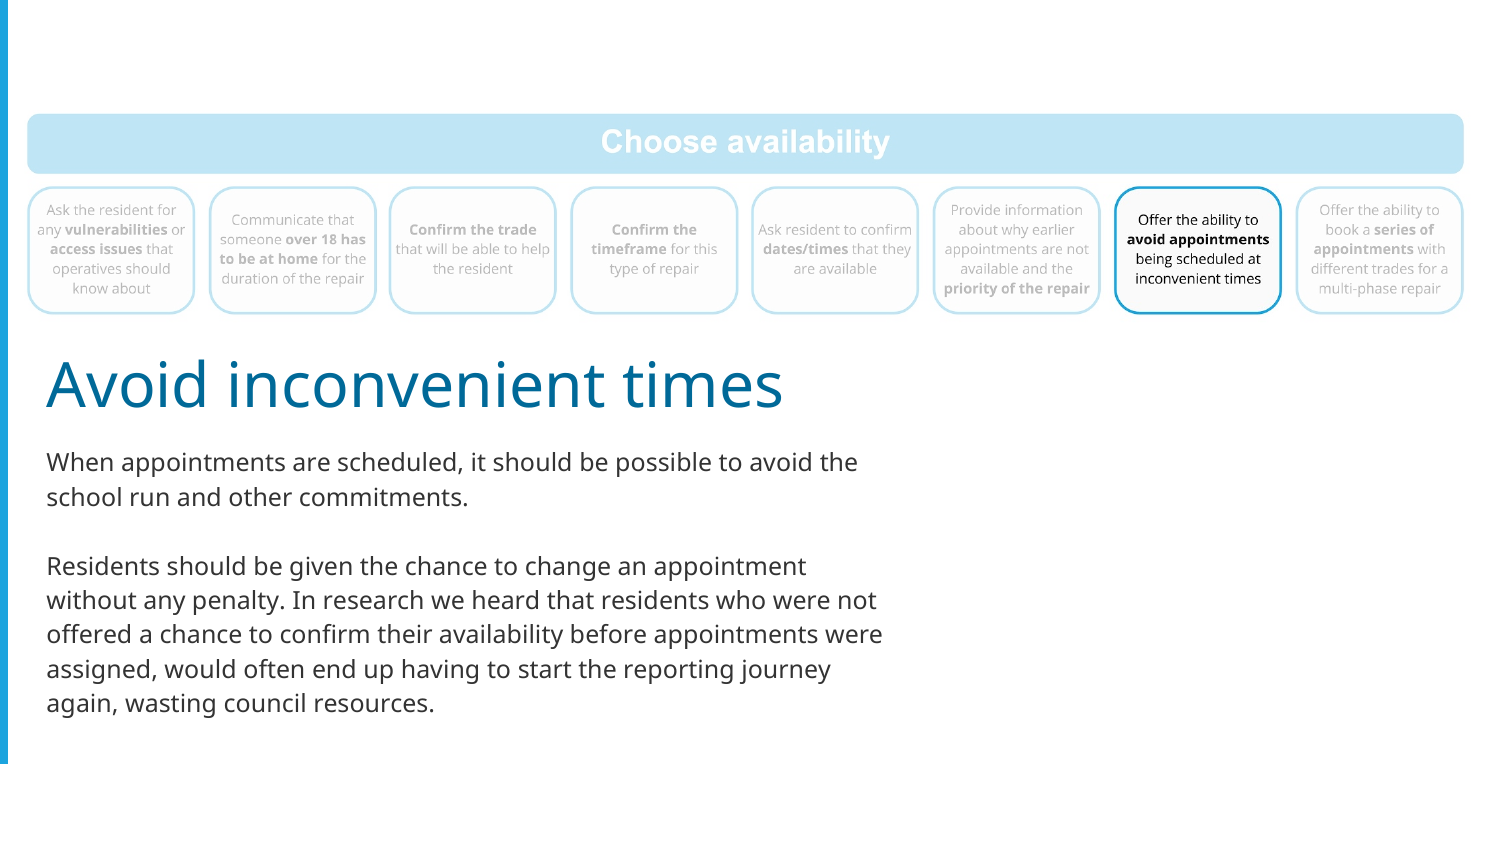

Avoid inconvenient times
When appointments are scheduled, it should be possible to avoid the school run and other commitments.
Residents should be given the chance to change an appointment without any penalty. In research we heard that residents who were not offered a chance to confirm their availability before appointments were assigned, would often end up having to start the reporting journey again, wasting council resources.